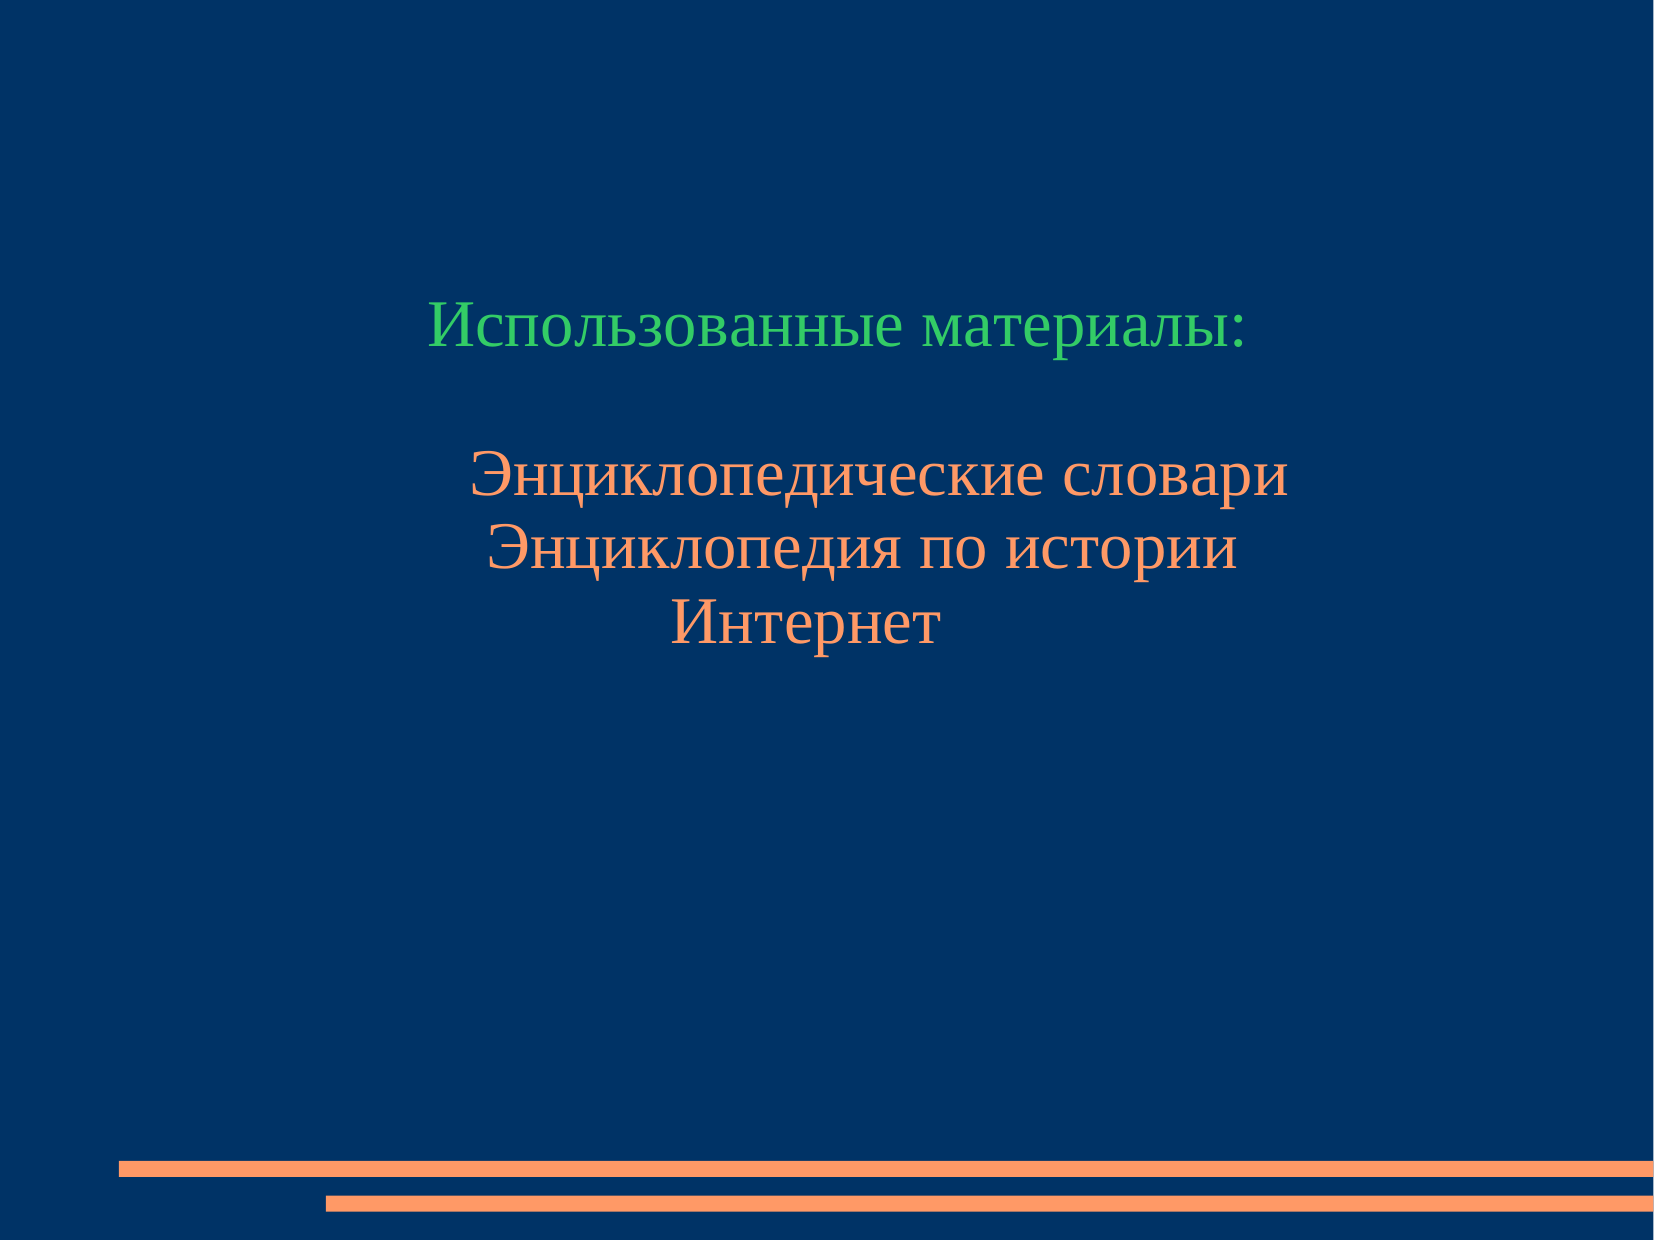

#
Использованные материалы:
 Энциклопедические словари
 Энциклопедия по истории
 Интернет